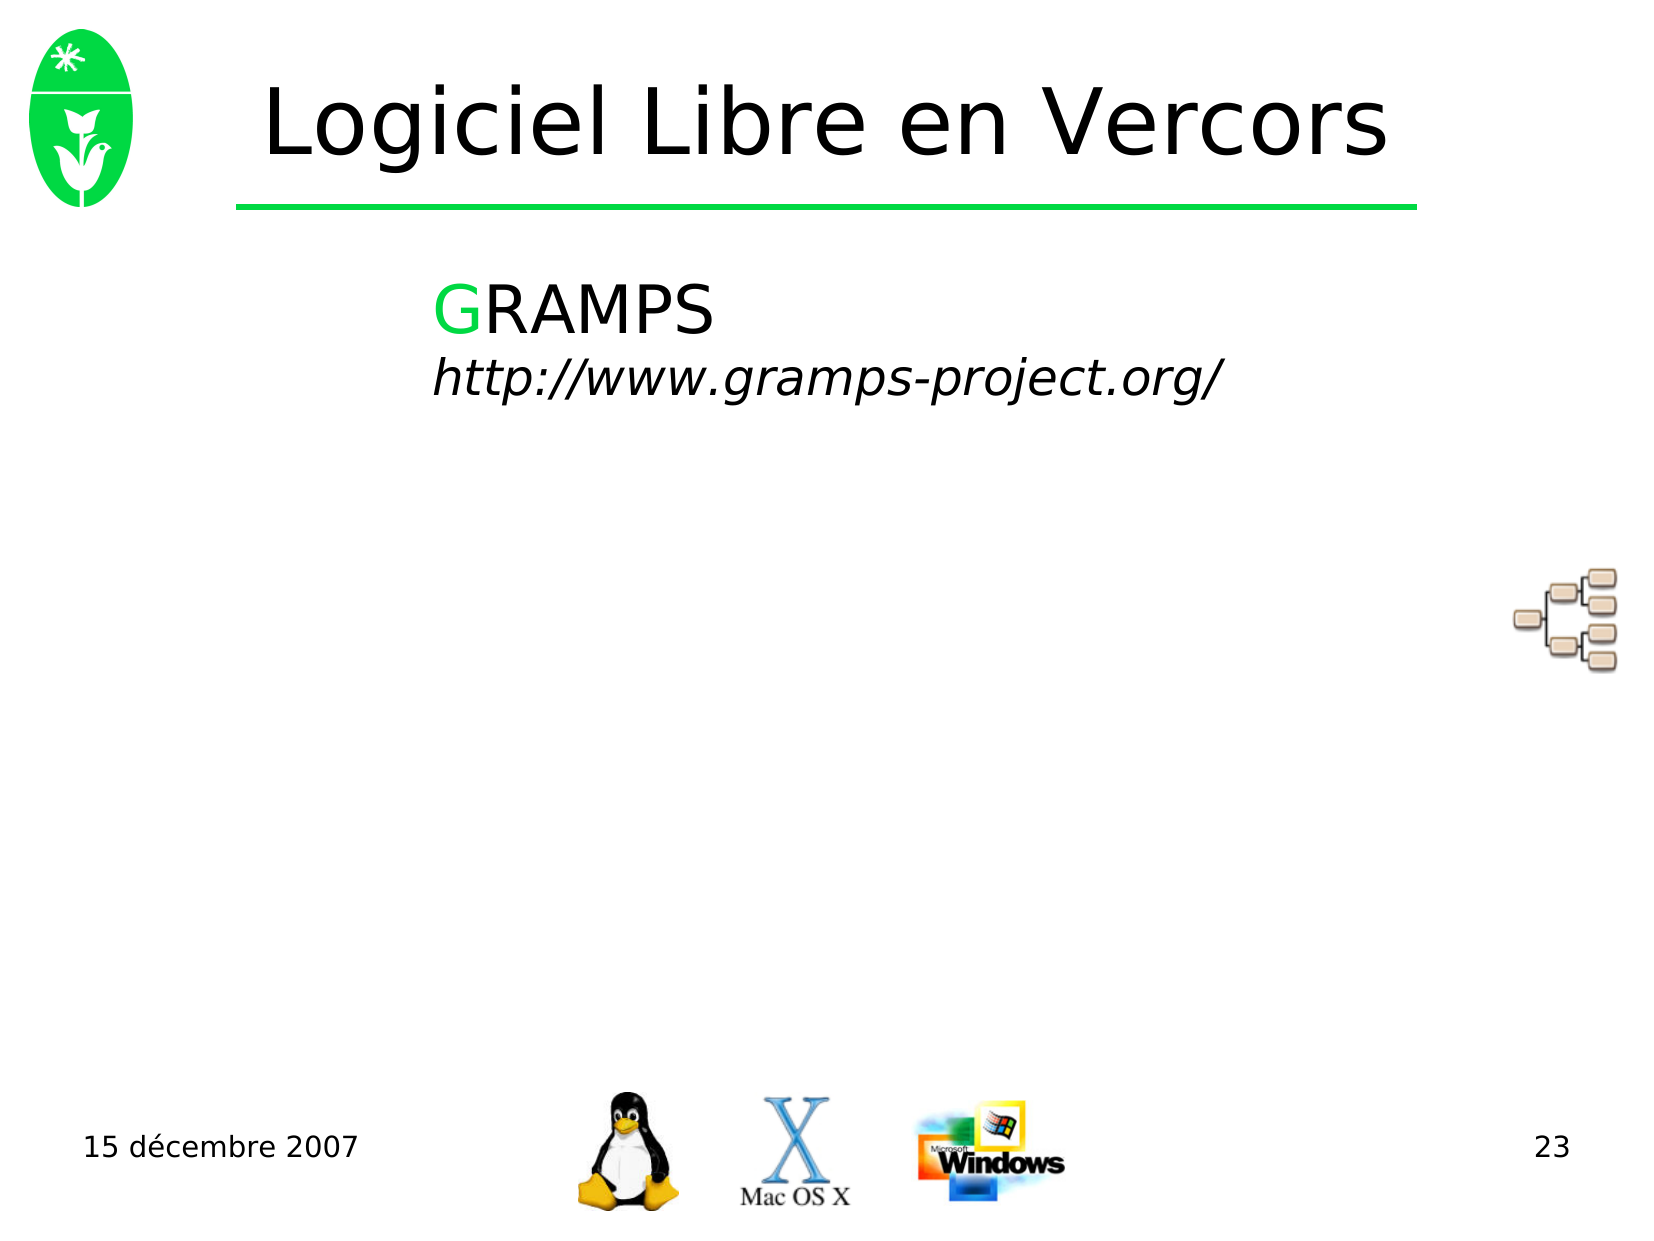

# Logiciel Libre en Vercors
GRAMPS
http://www.gramps-project.org/
15 décembre 2007
23